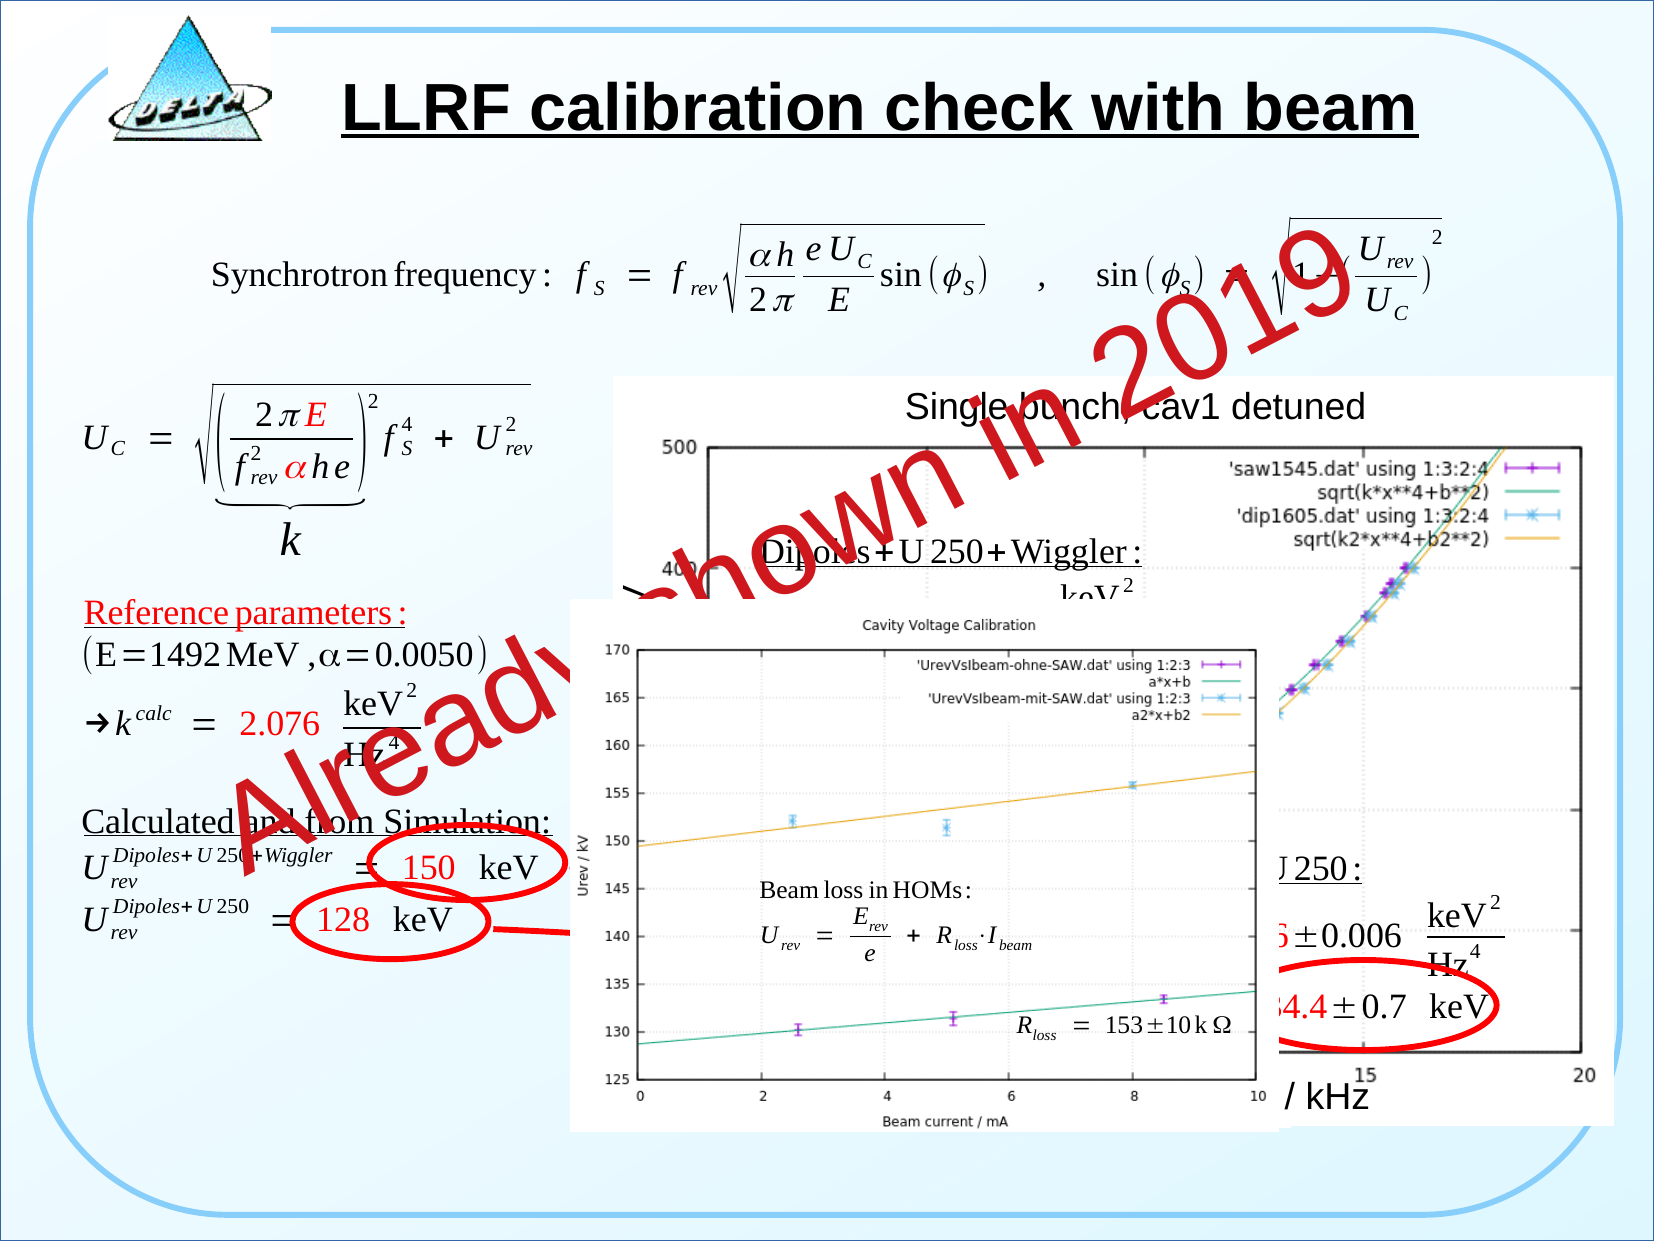

LLRF calibration check with beam
Single bunch, cav1 detuned
Cavity voltage / kV
Synchrotron frequency / kHz
Already shown in 2019